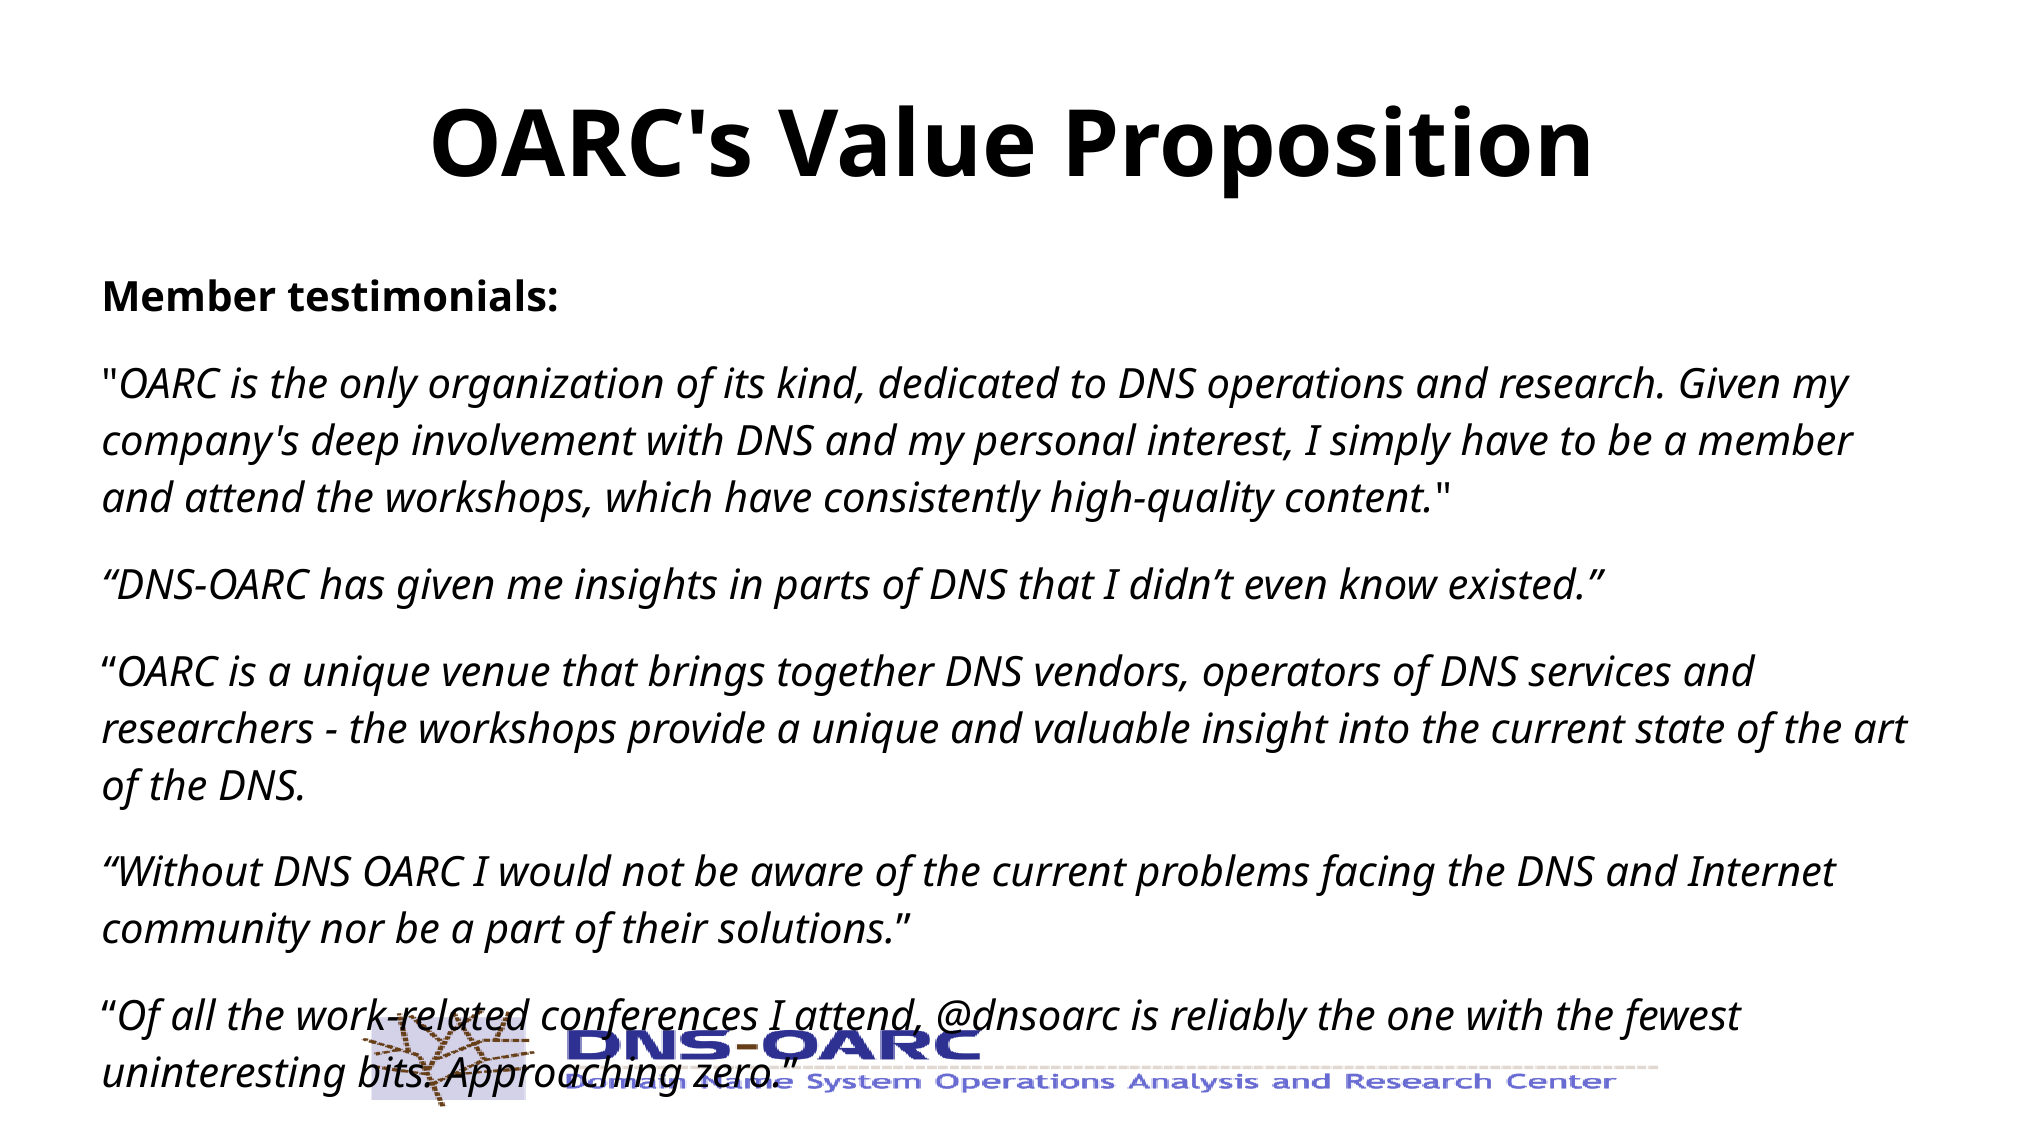

# OARC's Value Proposition
Member testimonials:
"OARC is the only organization of its kind, dedicated to DNS operations and research. Given my company's deep involvement with DNS and my personal interest, I simply have to be a member and attend the workshops, which have consistently high-quality content."
“DNS-OARC has given me insights in parts of DNS that I didn’t even know existed.”
“OARC is a unique venue that brings together DNS vendors, operators of DNS services and researchers - the workshops provide a unique and valuable insight into the current state of the art of the DNS.
“Without DNS OARC I would not be aware of the current problems facing the DNS and Internet community nor be a part of their solutions.”
“Of all the work-related conferences I attend, @dnsoarc is reliably the one with the fewest uninteresting bits. Approaching zero.”